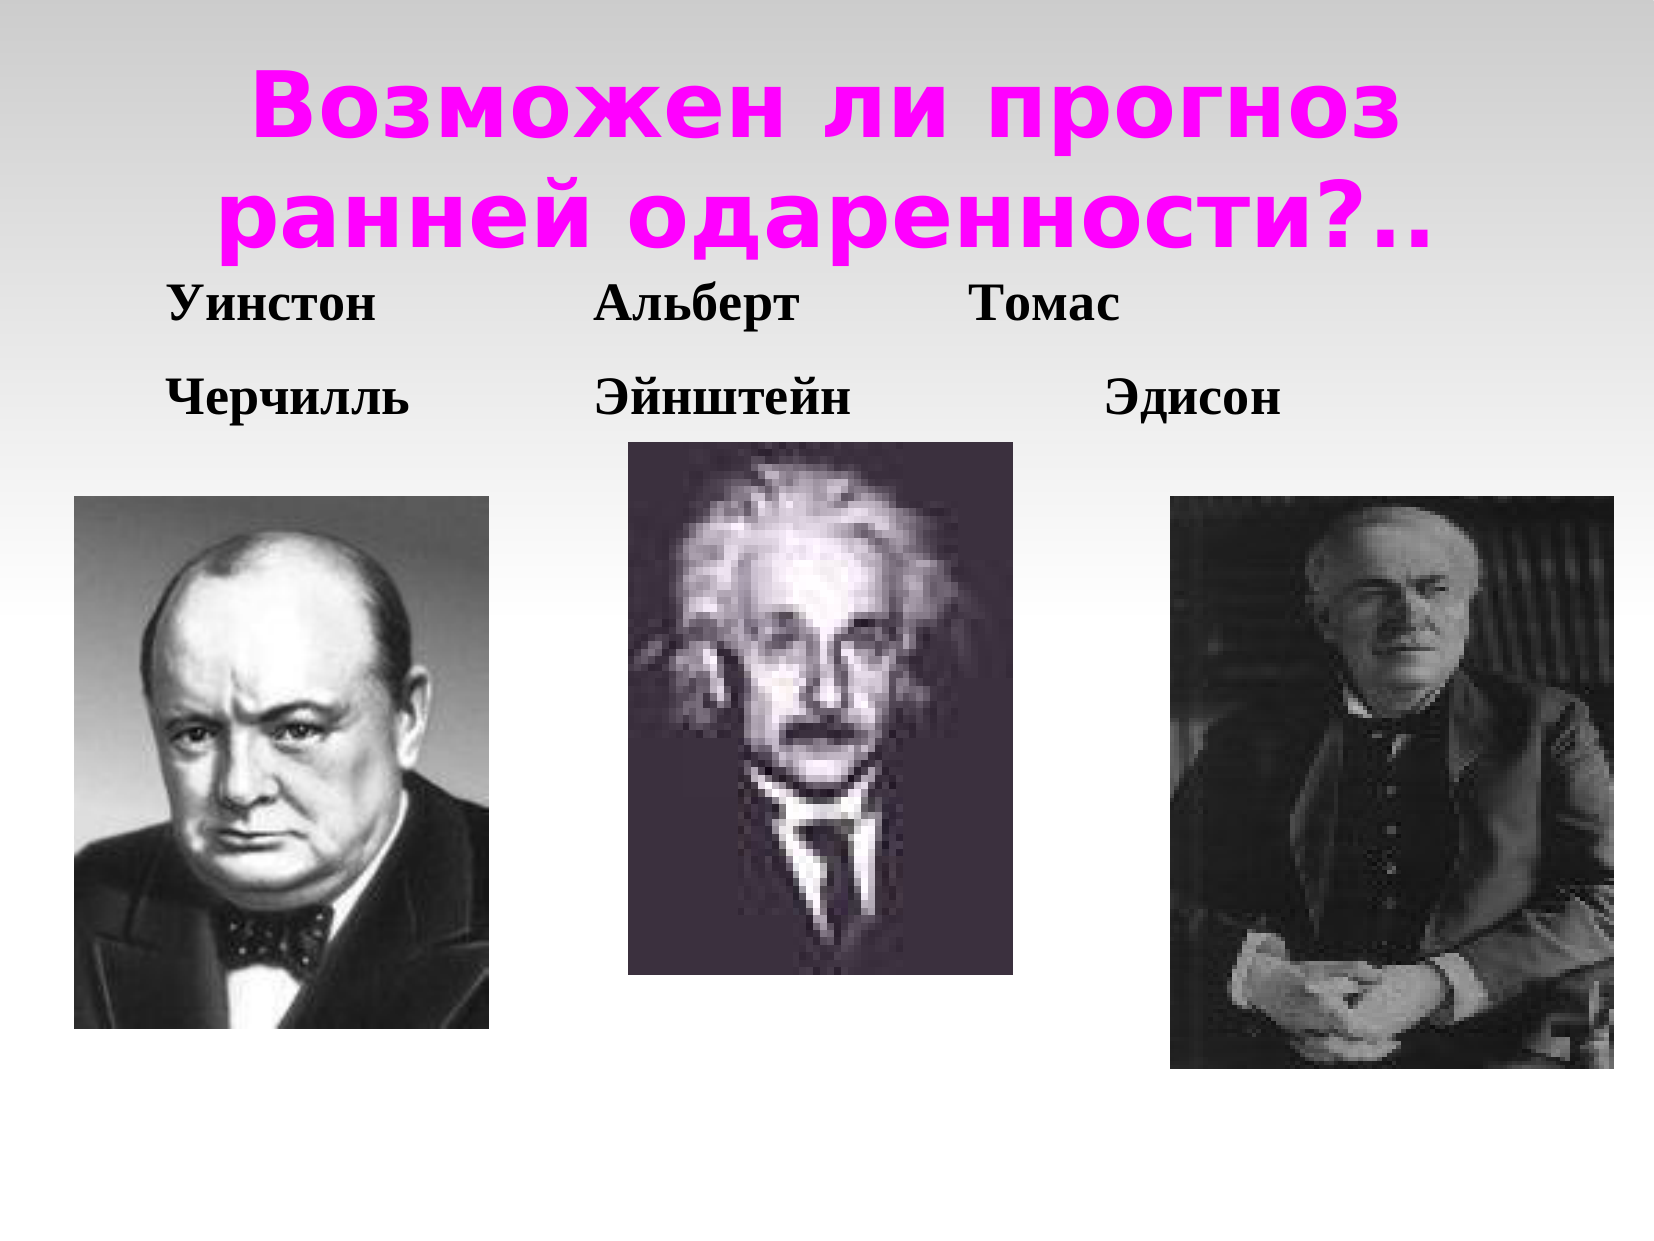

# Возможен ли прогноз ранней одаренности?..
Уинстон 			Альберт 			Томас
Черчилль			Эйнштейн		 Эдисон